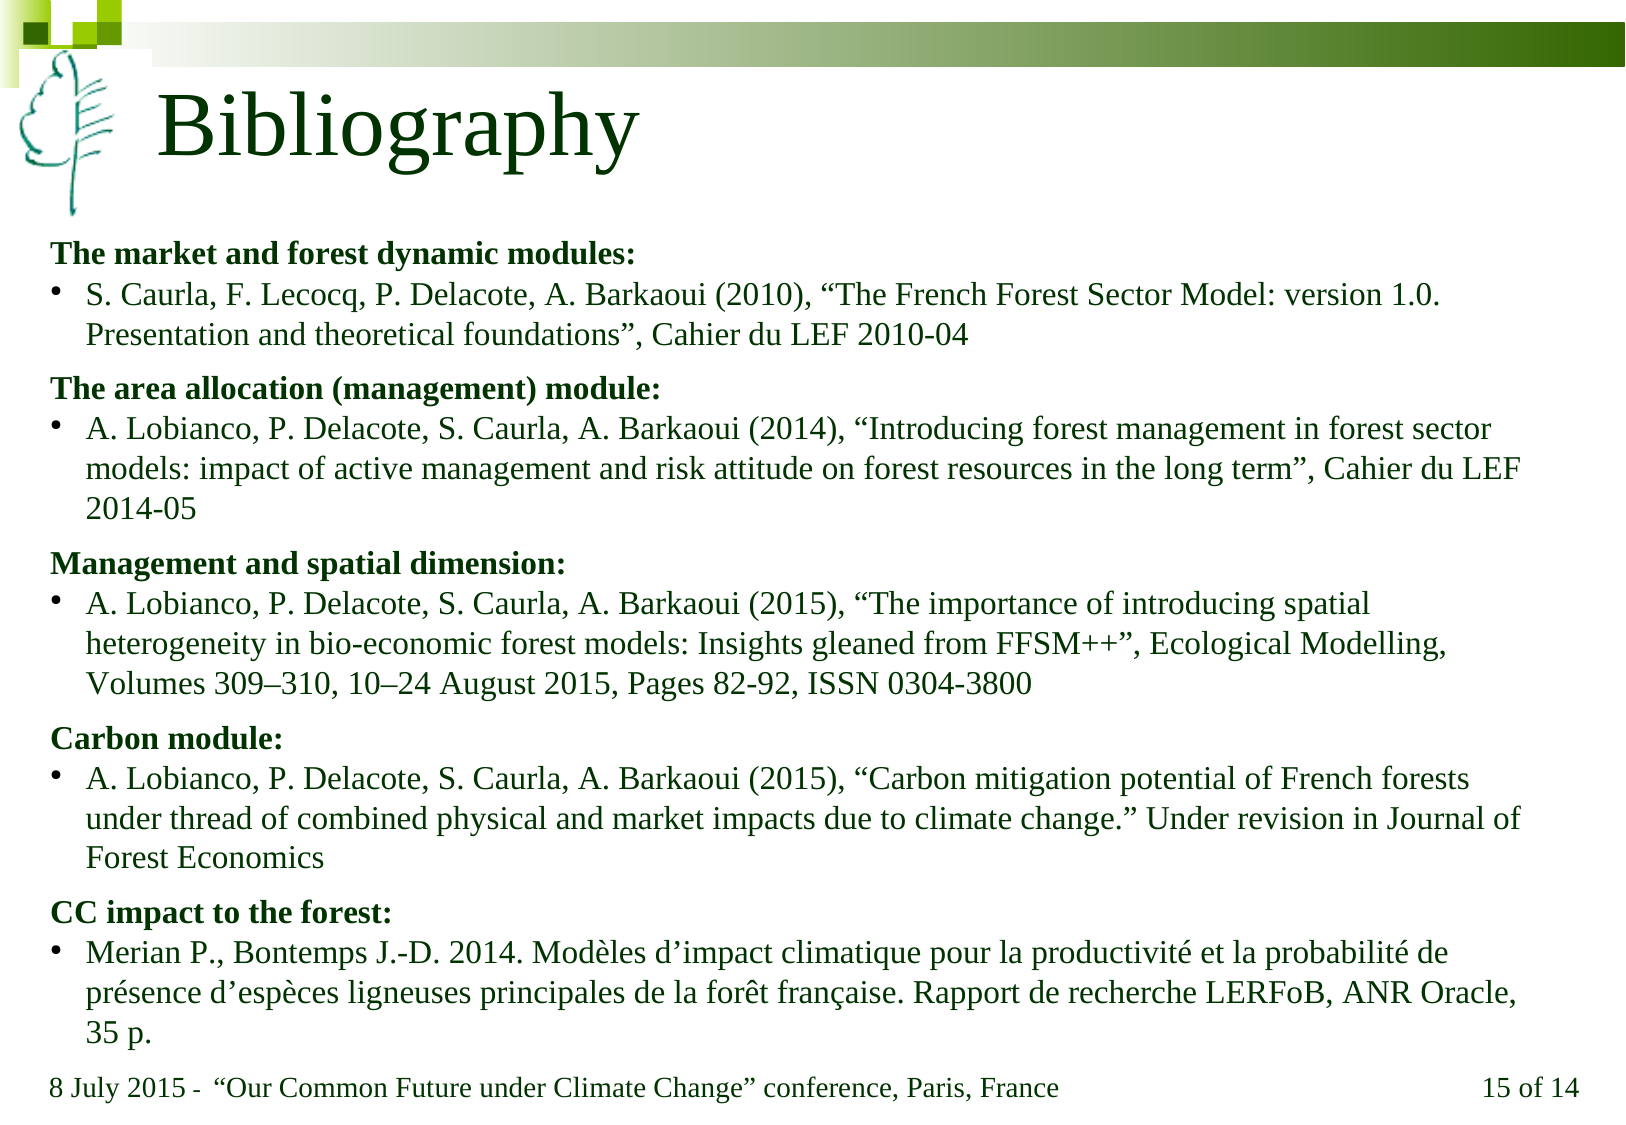

# Bibliography
The market and forest dynamic modules:
S. Caurla, F. Lecocq, P. Delacote, A. Barkaoui (2010), “The French Forest Sector Model: version 1.0. Presentation and theoretical foundations”, Cahier du LEF 2010-04
The area allocation (management) module:
A. Lobianco, P. Delacote, S. Caurla, A. Barkaoui (2014), “Introducing forest management in forest sector models: impact of active management and risk attitude on forest resources in the long term”, Cahier du LEF 2014-05
Management and spatial dimension:
A. Lobianco, P. Delacote, S. Caurla, A. Barkaoui (2015), “The importance of introducing spatial heterogeneity in bio-economic forest models: Insights gleaned from FFSM++”, Ecological Modelling, Volumes 309–310, 10–24 August 2015, Pages 82-92, ISSN 0304-3800
Carbon module:
A. Lobianco, P. Delacote, S. Caurla, A. Barkaoui (2015), “Carbon mitigation potential of French forests under thread of combined physical and market impacts due to climate change.” Under revision in Journal of Forest Economics
CC impact to the forest:
Merian P., Bontemps J.-D. 2014. Modèles d’impact climatique pour la productivité et la probabilité de présence d’espèces ligneuses principales de la forêt française. Rapport de recherche LERFoB, ANR Oracle, 35 p.